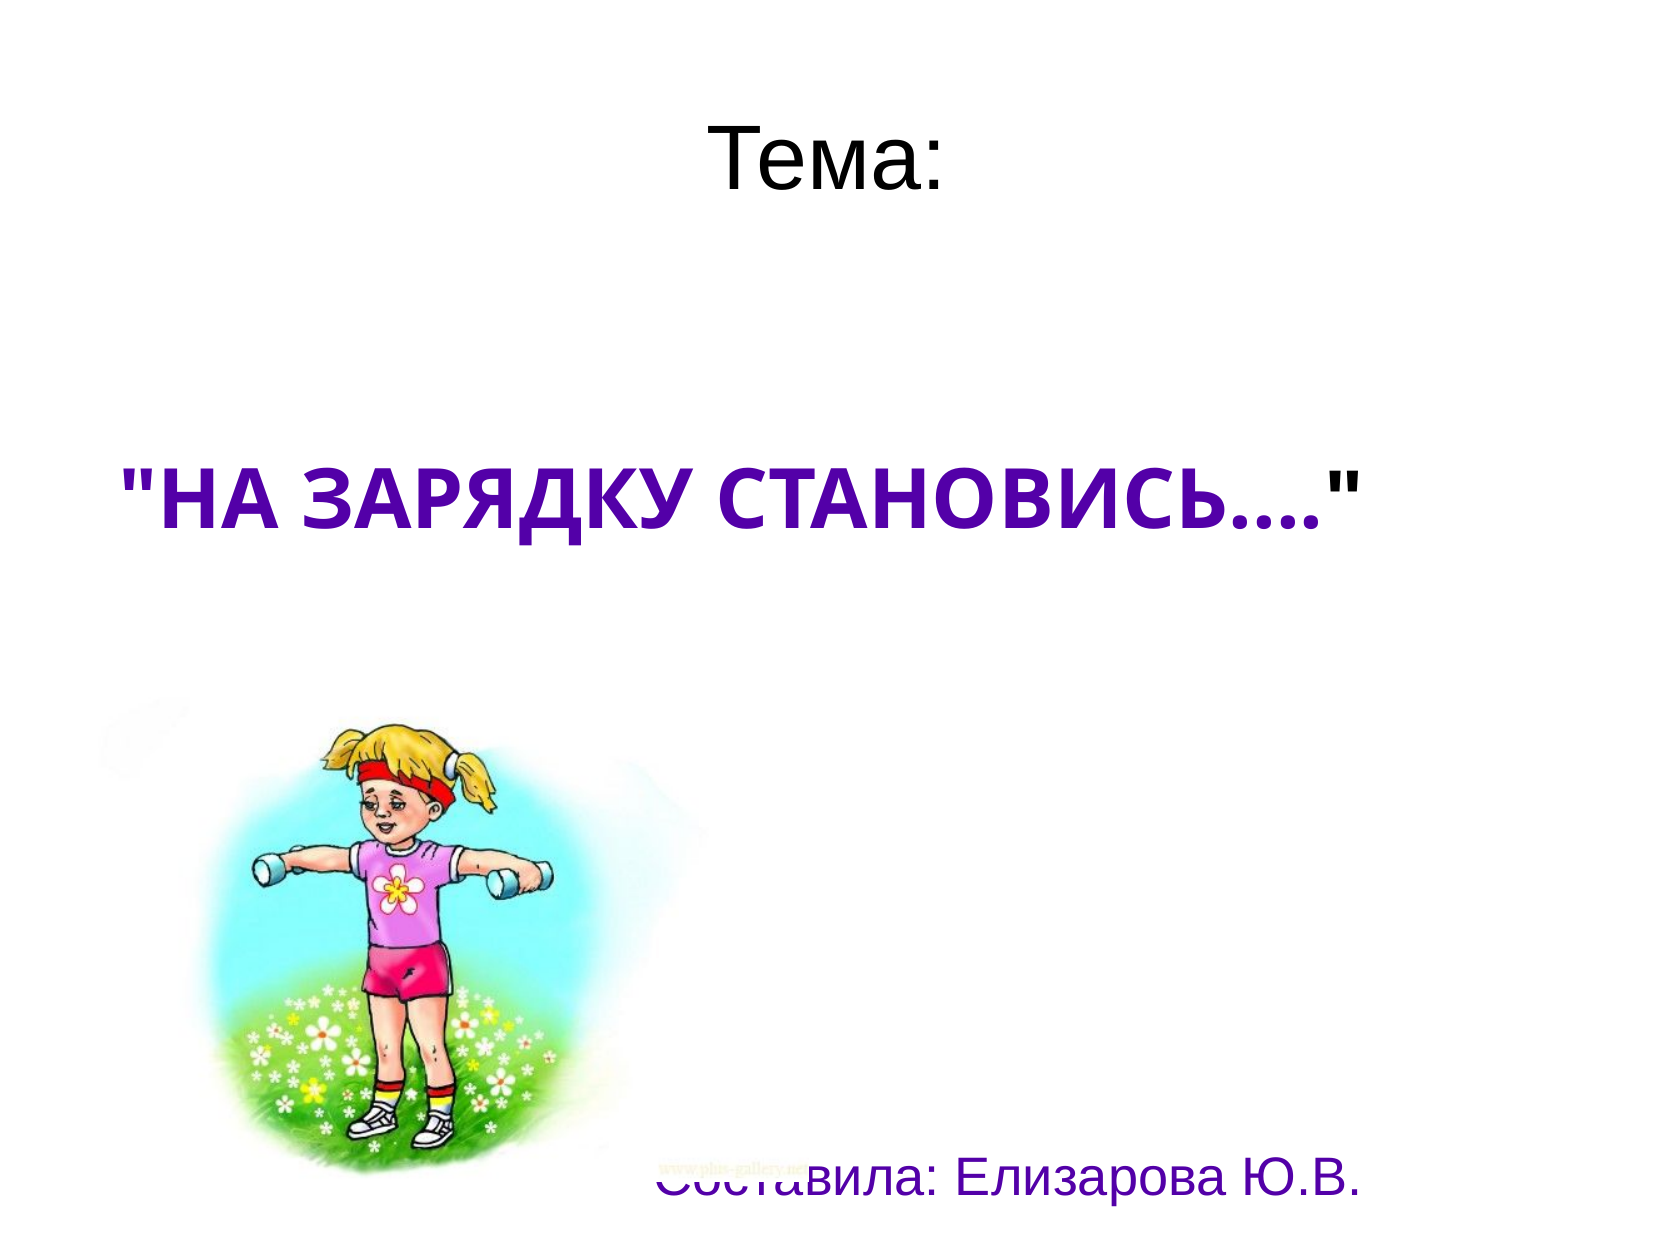

# Тема:
"НА ЗАРЯДКУ СТАНОВИСЬ...."
Составила: Елизарова Ю.В.